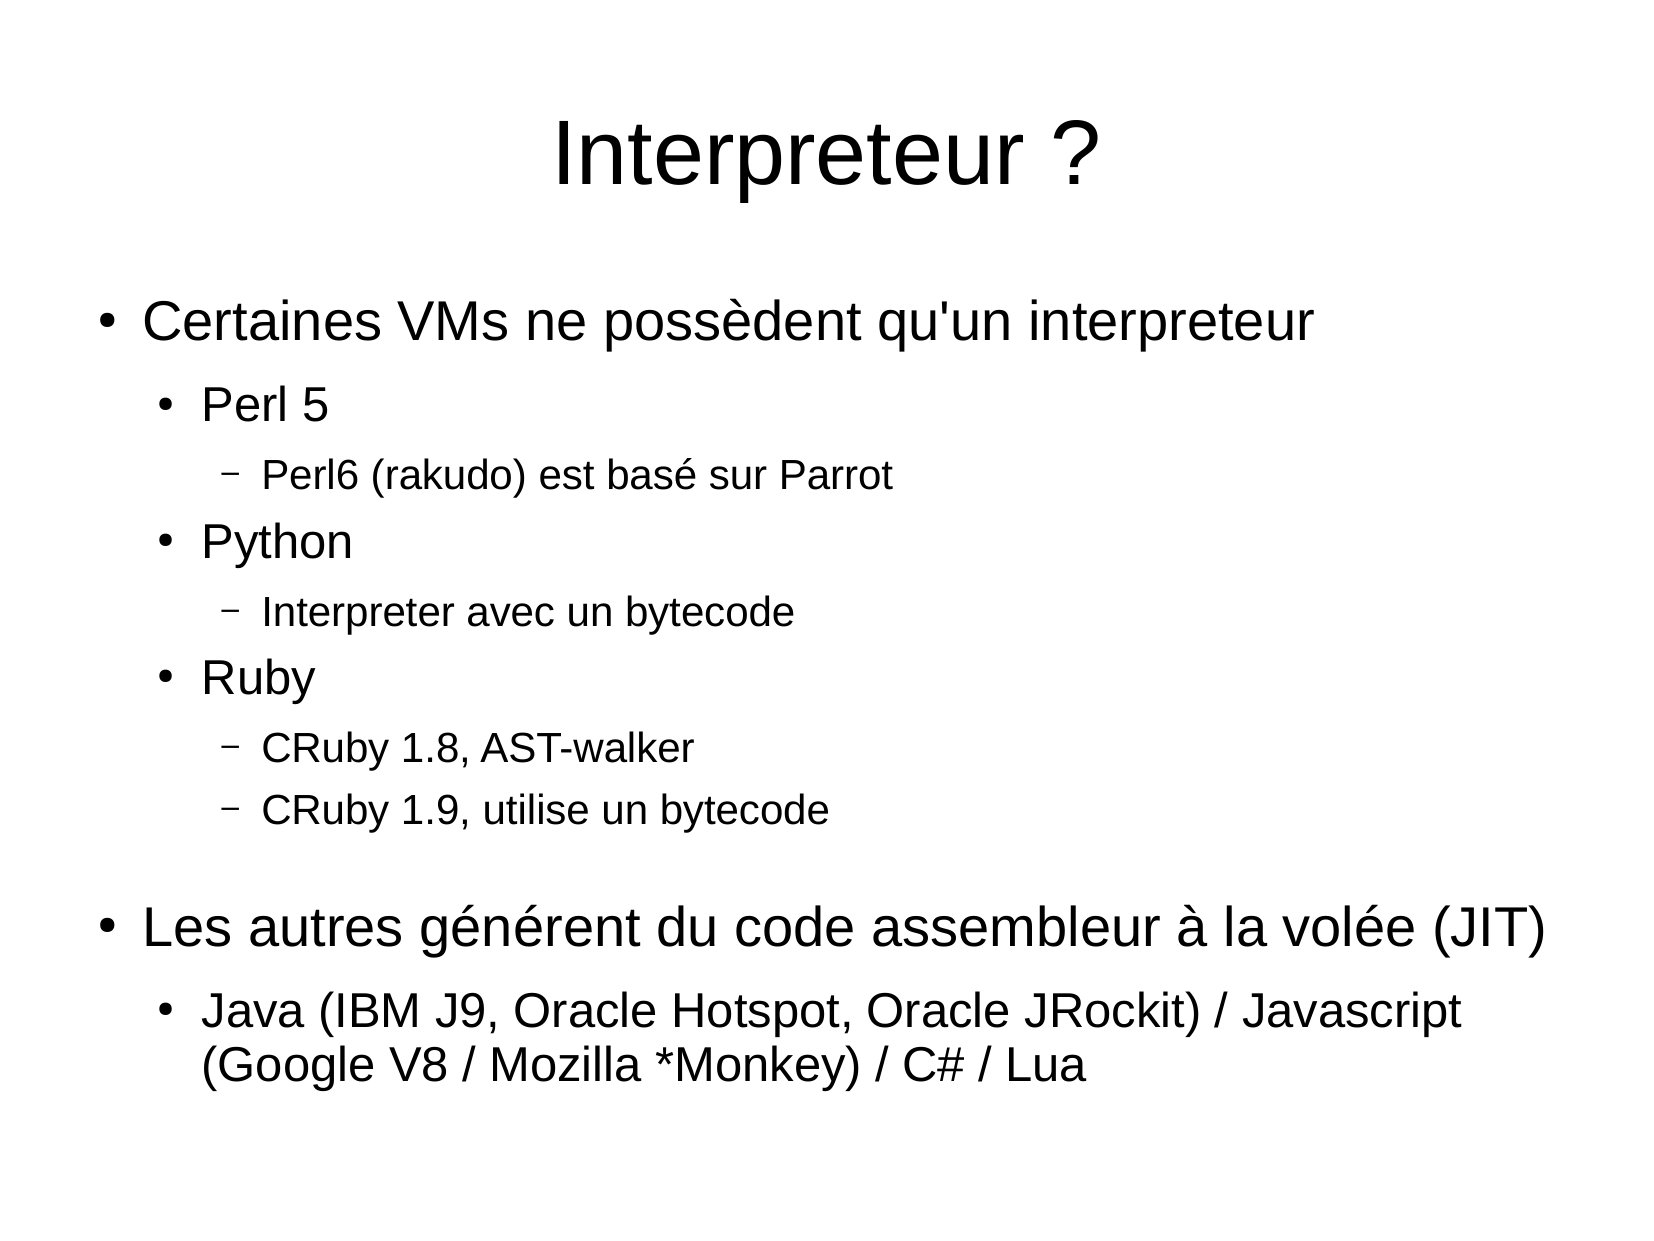

# Interpreteur ?
Certaines VMs ne possèdent qu'un interpreteur
Perl 5
Perl6 (rakudo) est basé sur Parrot
Python
Interpreter avec un bytecode
Ruby
CRuby 1.8, AST-walker
CRuby 1.9, utilise un bytecode
Les autres générent du code assembleur à la volée (JIT)
Java (IBM J9, Oracle Hotspot, Oracle JRockit) / Javascript (Google V8 / Mozilla *Monkey) / C# / Lua